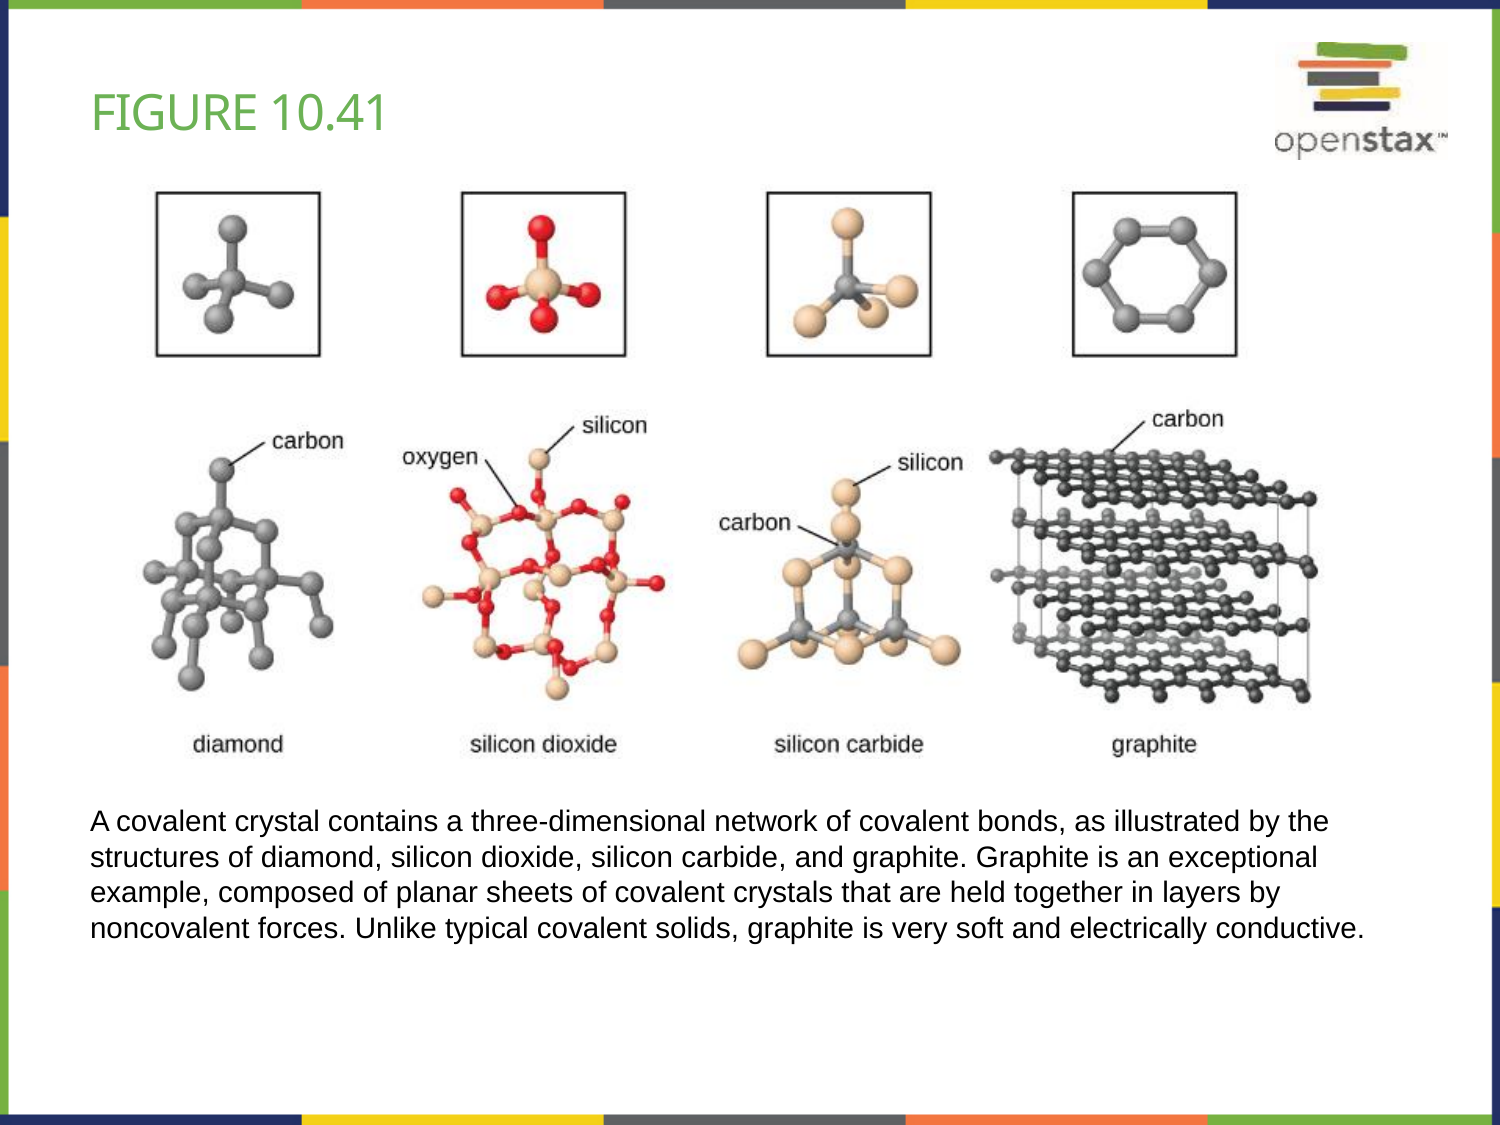

# Figure 10.41
A covalent crystal contains a three-dimensional network of covalent bonds, as illustrated by the structures of diamond, silicon dioxide, silicon carbide, and graphite. Graphite is an exceptional example, composed of planar sheets of covalent crystals that are held together in layers by noncovalent forces. Unlike typical covalent solids, graphite is very soft and electrically conductive.